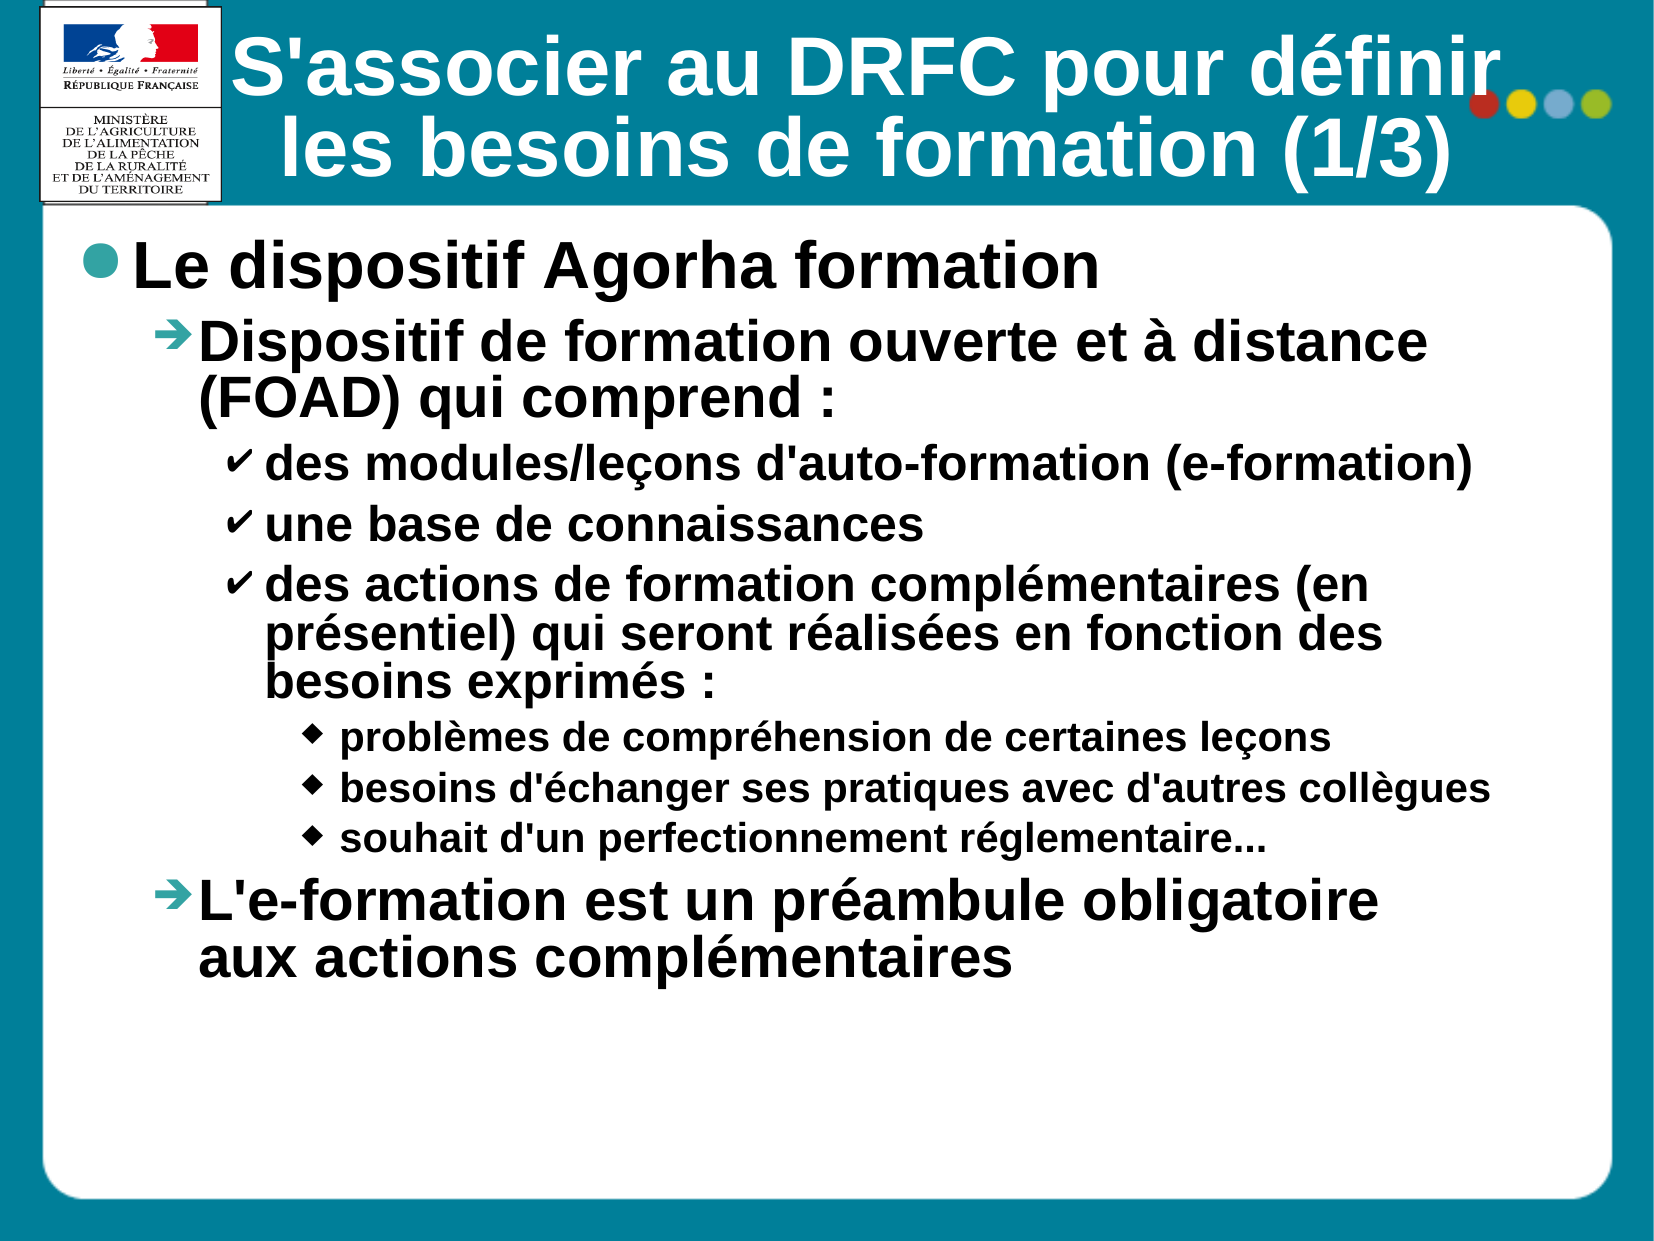

# S'associer au DRFC pour définir les besoins de formation (1/3)
Le dispositif Agorha formation
Dispositif de formation ouverte et à distance (FOAD) qui comprend :
des modules/leçons d'auto-formation (e-formation)
une base de connaissances
des actions de formation complémentaires (en présentiel) qui seront réalisées en fonction des besoins exprimés :
problèmes de compréhension de certaines leçons
besoins d'échanger ses pratiques avec d'autres collègues
souhait d'un perfectionnement réglementaire...
L'e-formation est un préambule obligatoire
aux actions complémentaires